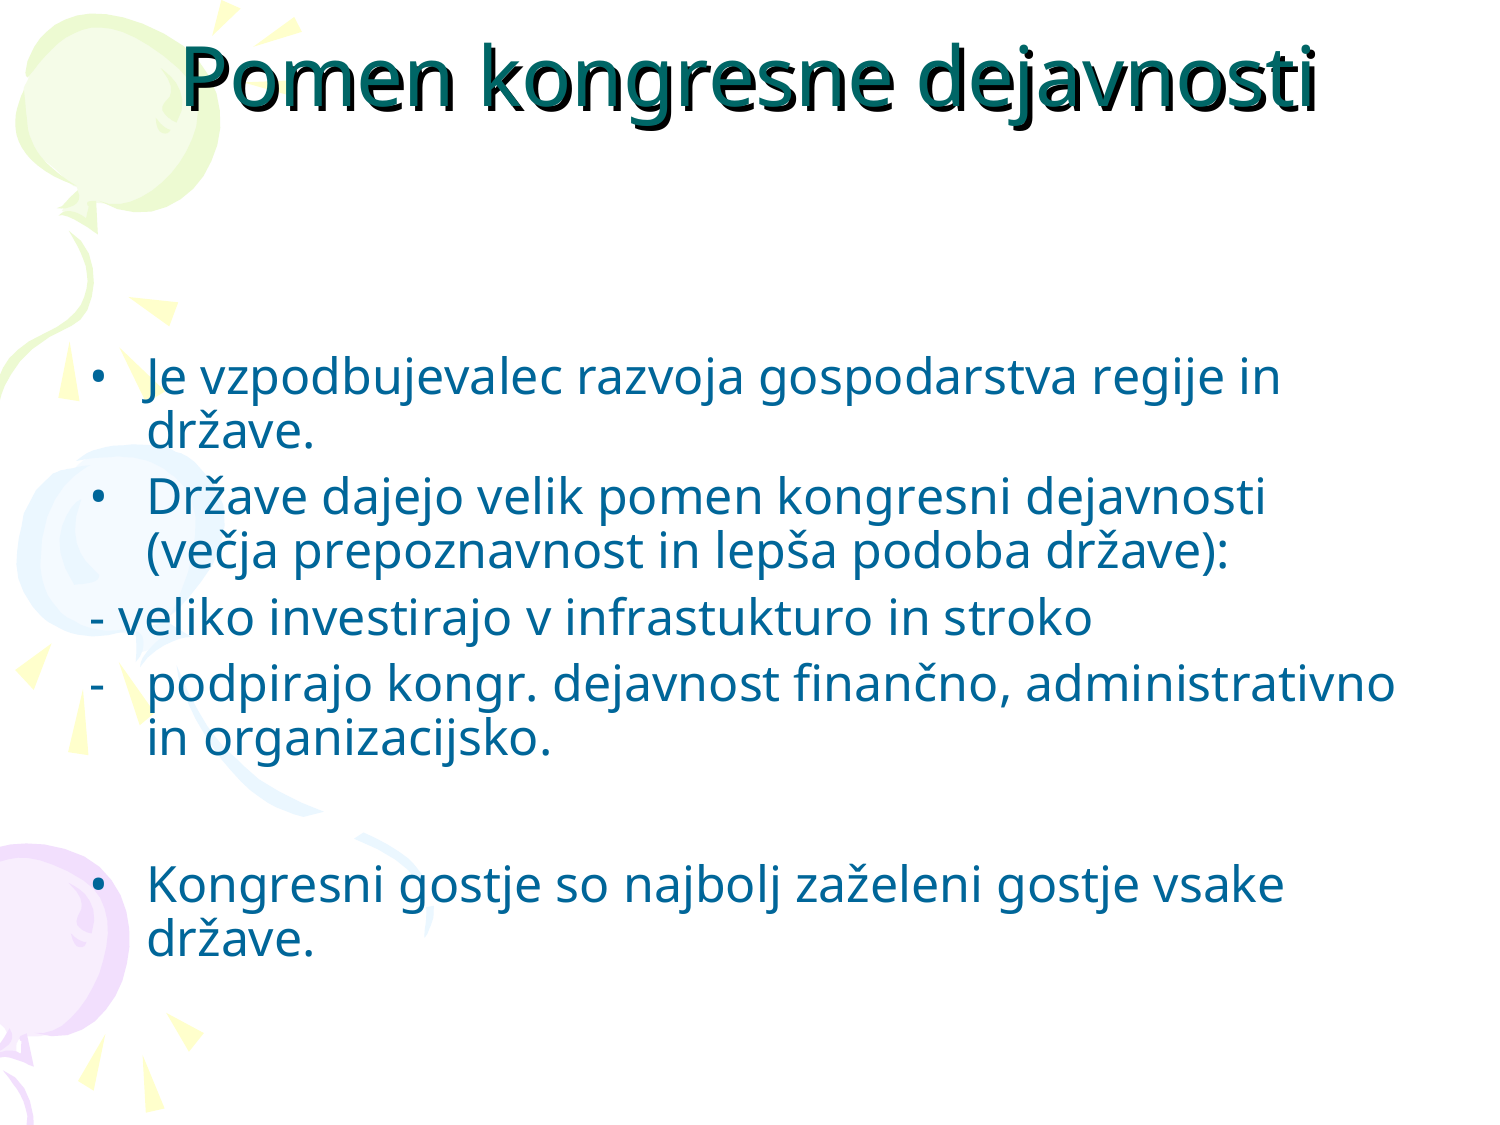

# Pomen kongresne dejavnosti
Je vzpodbujevalec razvoja gospodarstva regije in države.
Države dajejo velik pomen kongresni dejavnosti (večja prepoznavnost in lepša podoba države):
- veliko investirajo v infrastukturo in stroko
podpirajo kongr. dejavnost finančno, administrativno in organizacijsko.
Kongresni gostje so najbolj zaželeni gostje vsake države.